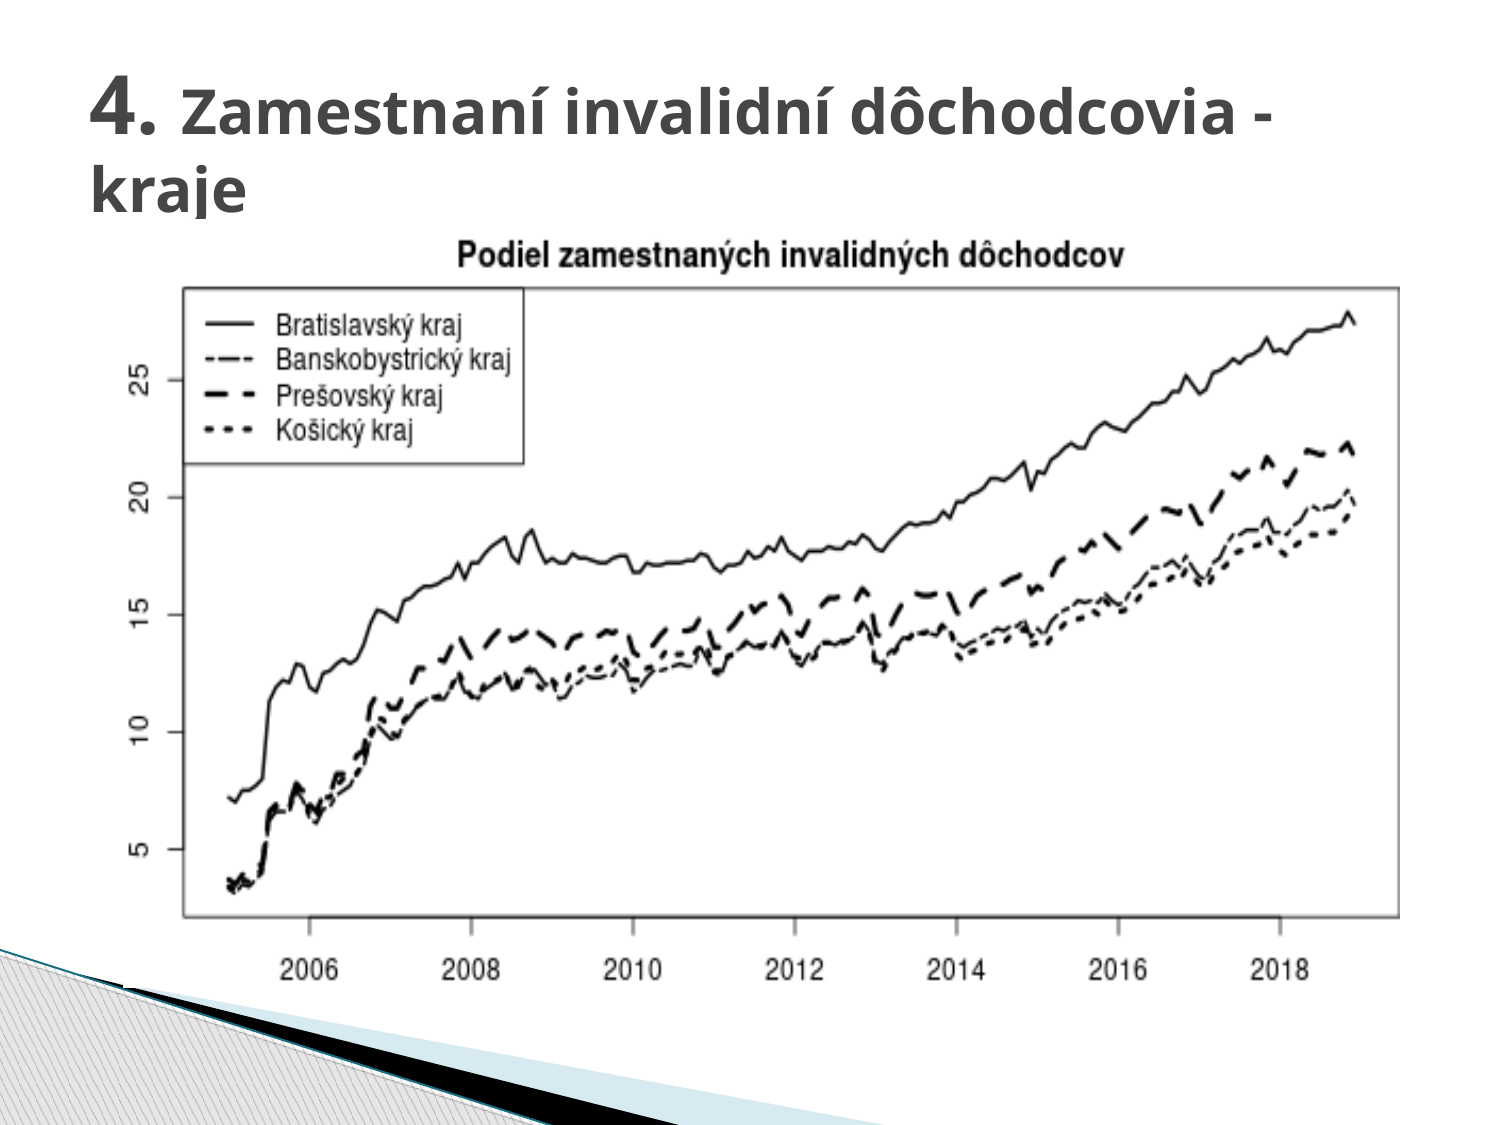

# 4. Zamestnaní invalidní dôchodcovia - kraje